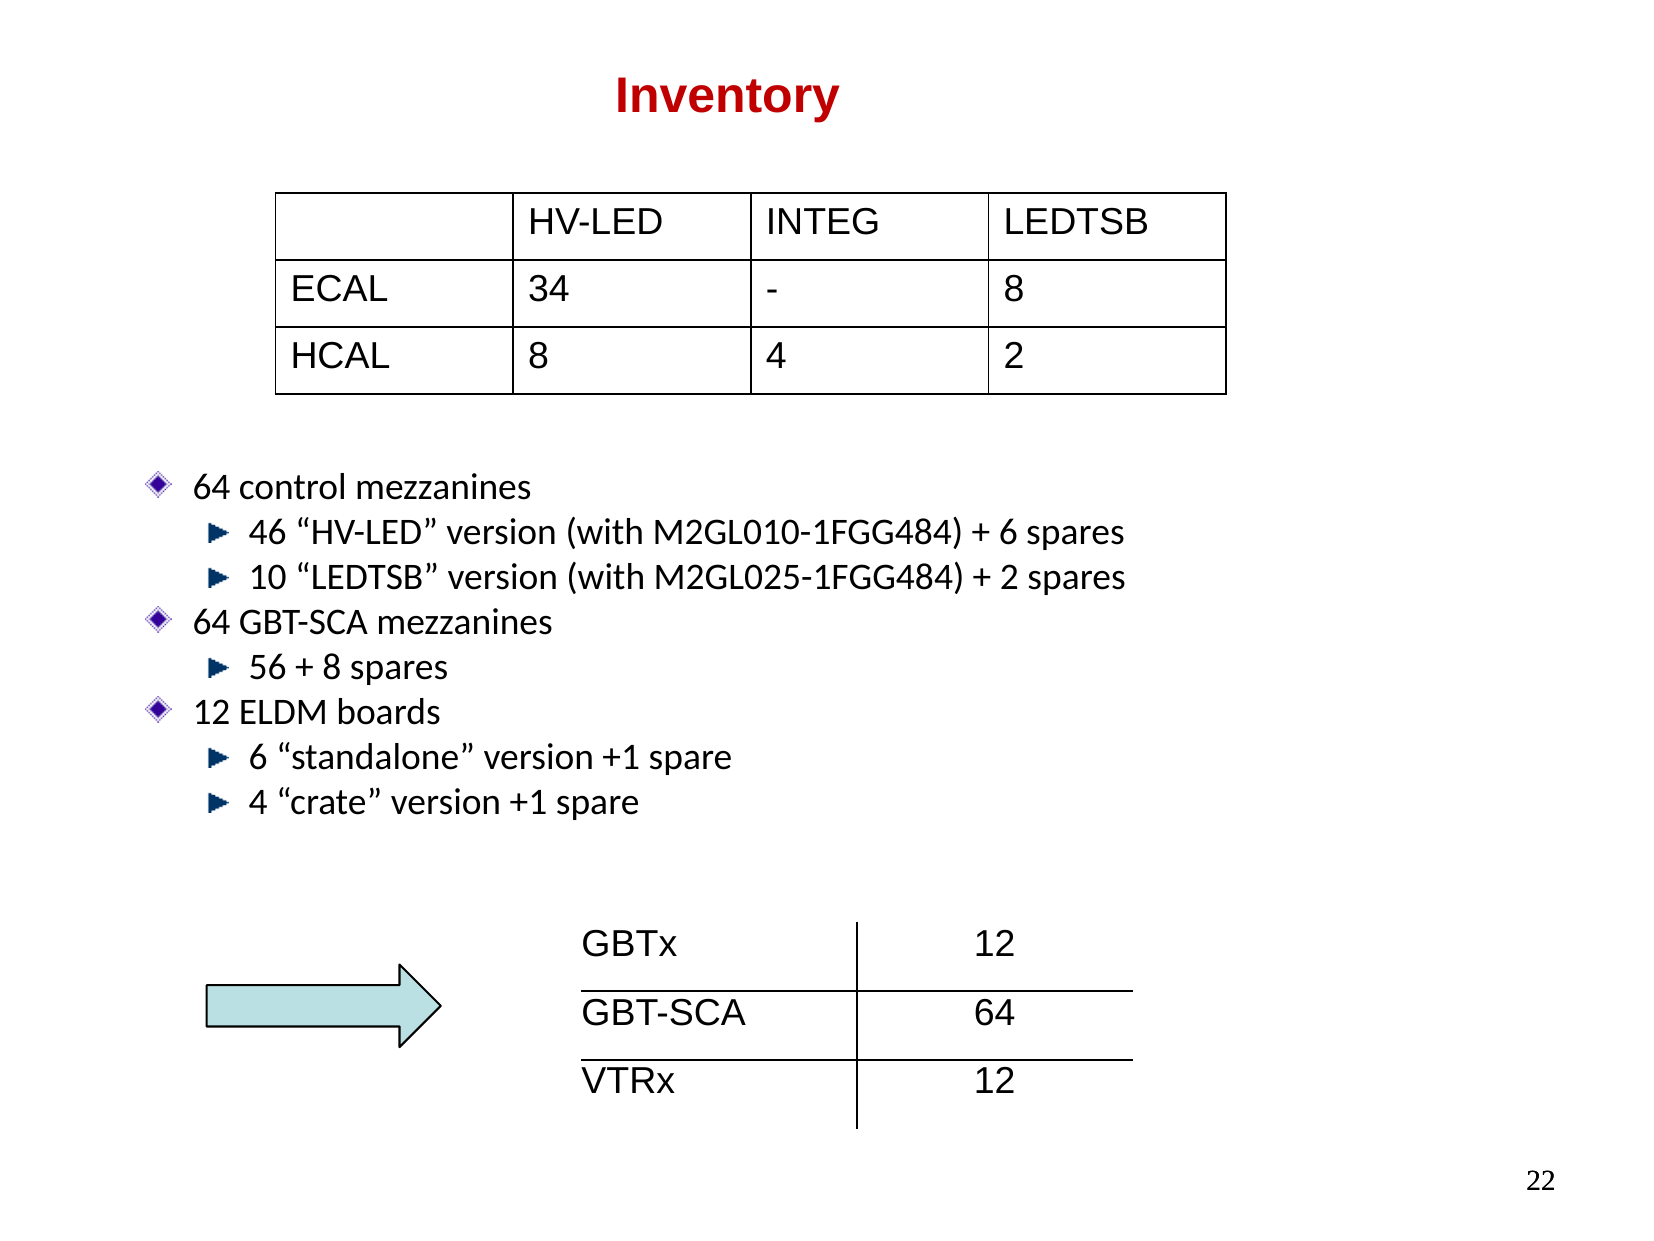

Inventory
| | HV-LED | INTEG | LEDTSB |
| --- | --- | --- | --- |
| ECAL | 34 | - | 8 |
| HCAL | 8 | 4 | 2 |
64 control mezzanines
46 “HV-LED” version (with M2GL010-1FGG484) + 6 spares
10 “LEDTSB” version (with M2GL025-1FGG484) + 2 spares
64 GBT-SCA mezzanines
56 + 8 spares
12 ELDM boards
6 “standalone” version +1 spare
4 “crate” version +1 spare
| GBTx | 12 |
| --- | --- |
| GBT-SCA | 64 |
| VTRx | 12 |
22